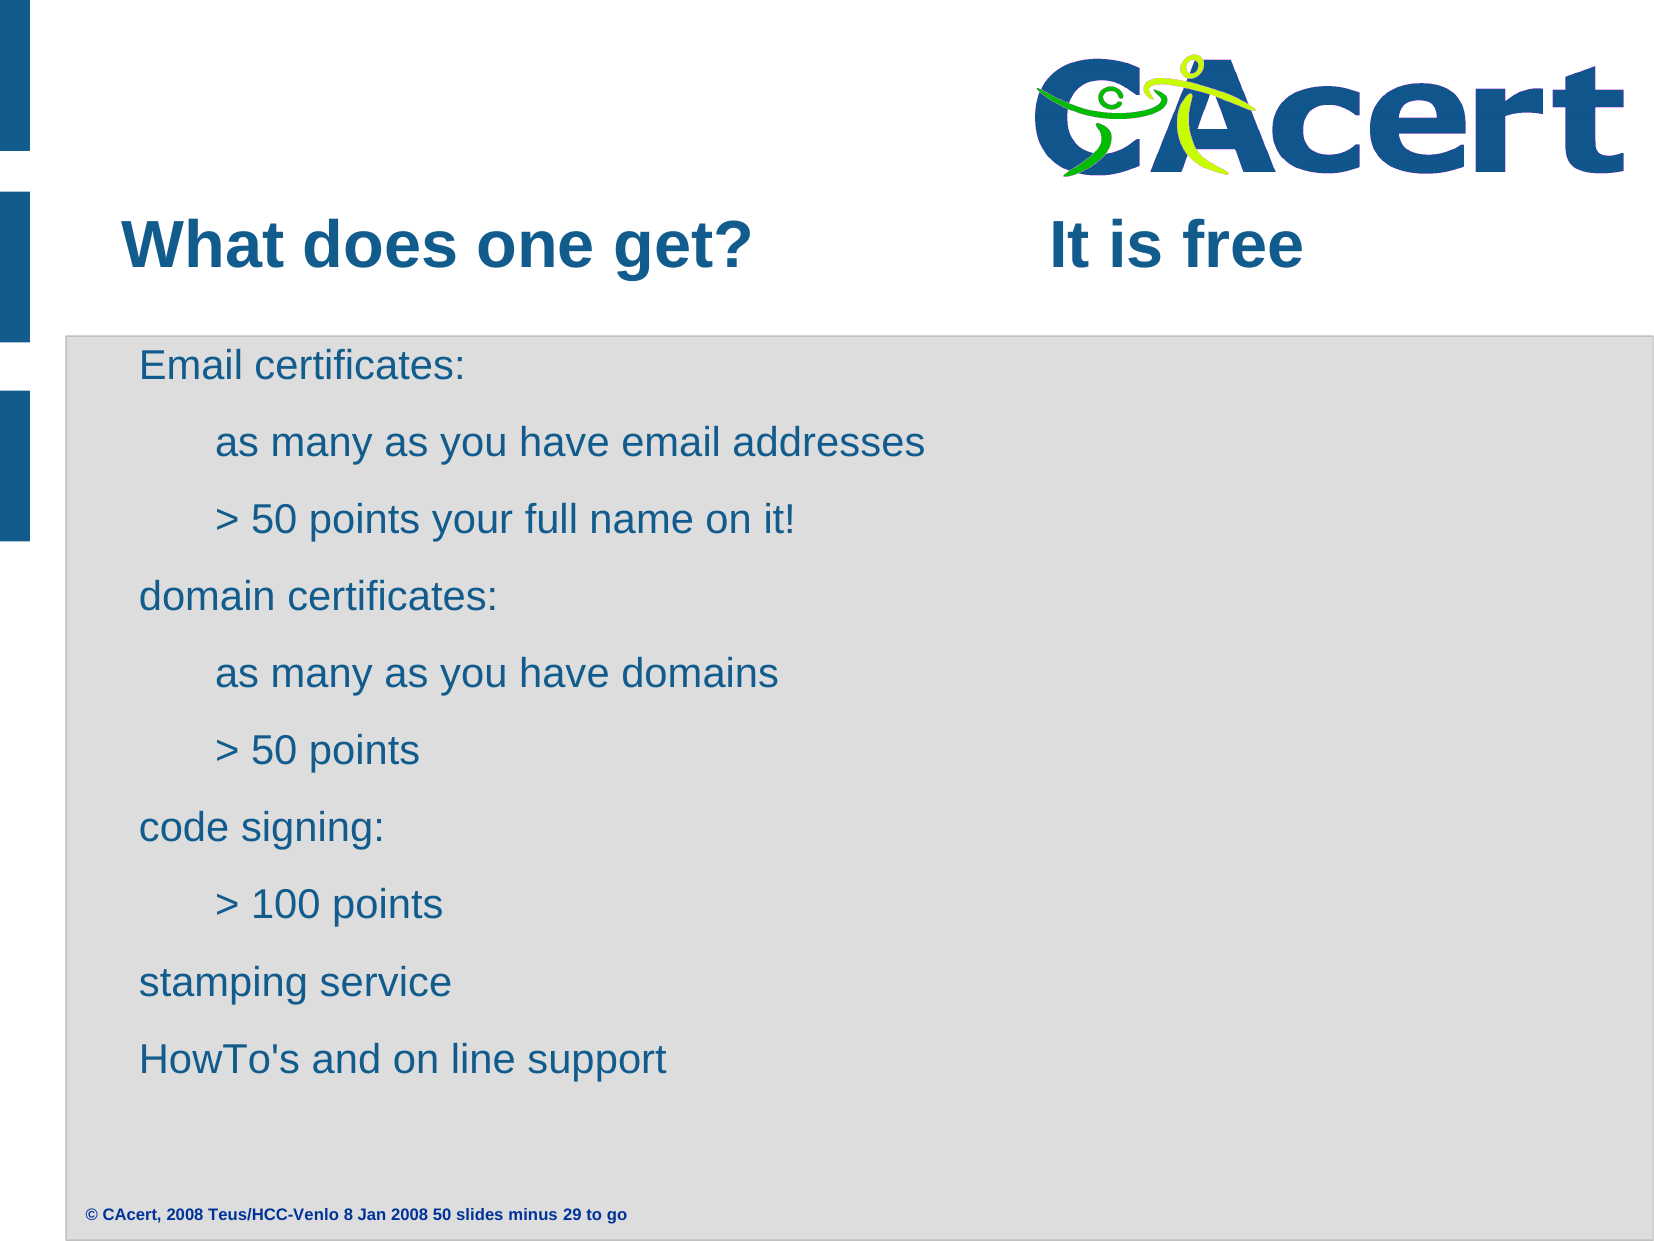

# What does one get? It is free
Email certificates:
as many as you have email addresses
> 50 points your full name on it!
domain certificates:
as many as you have domains
> 50 points
code signing:
> 100 points
stamping service
HowTo's and on line support